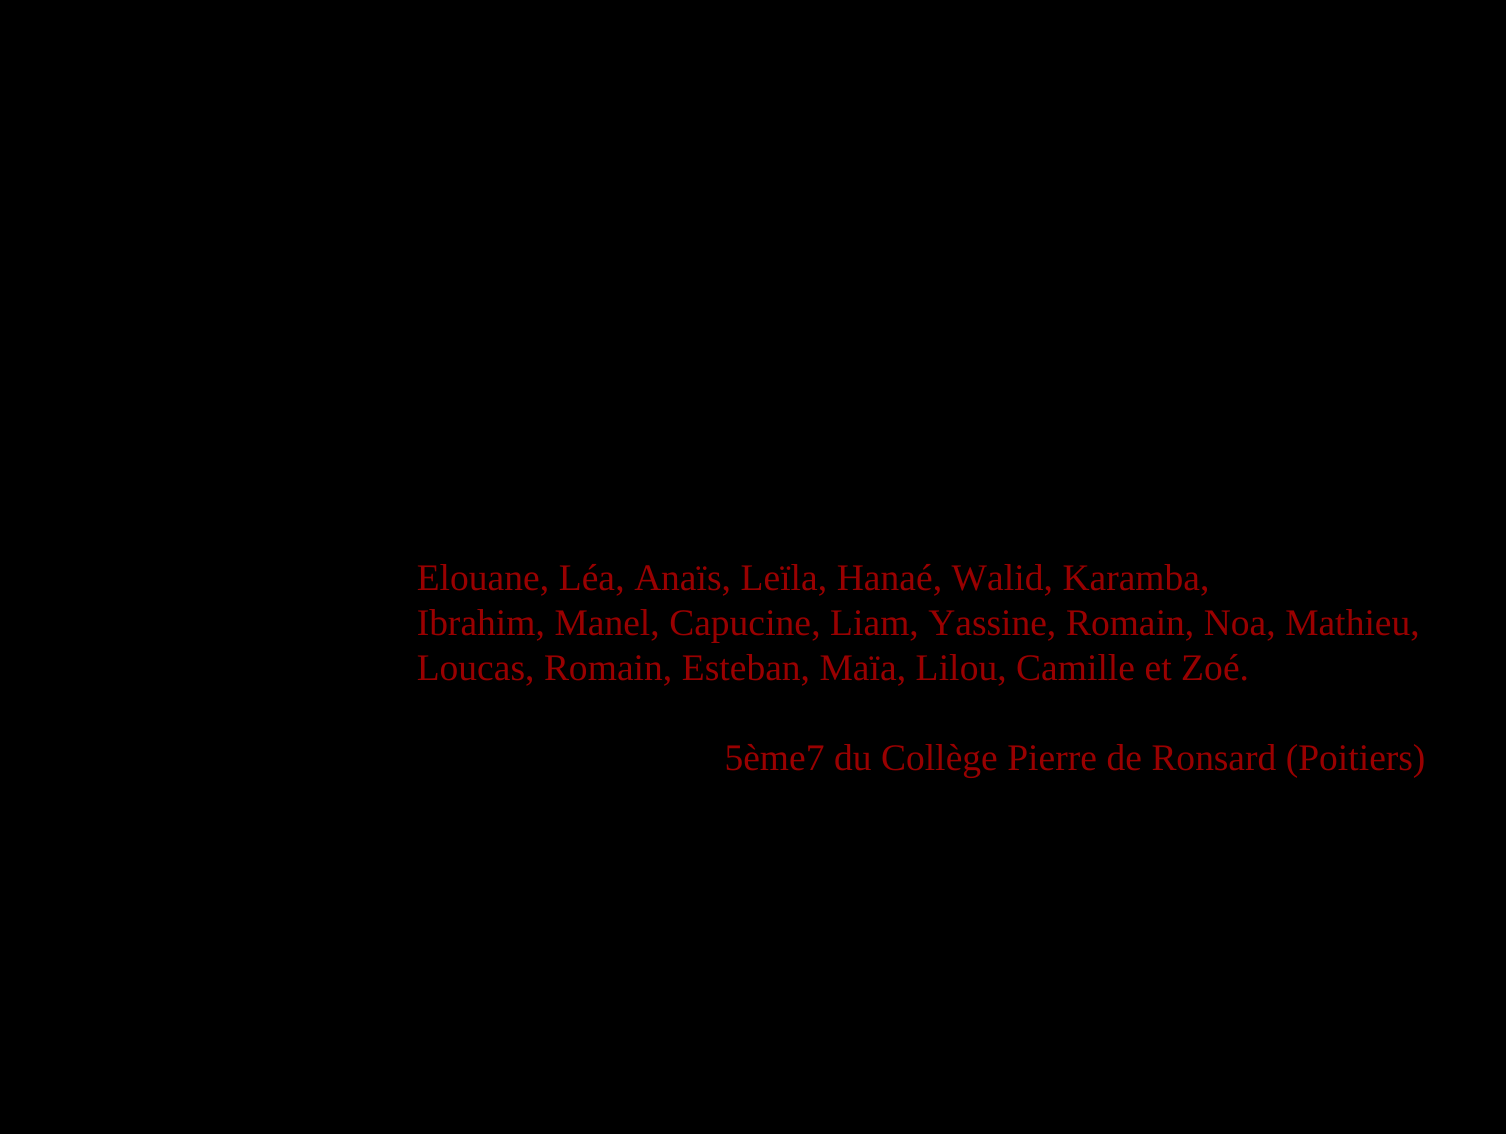

Elouane, Léa, Anaïs, Leïla, Hanaé, Walid, Karamba,
Ibrahim, Manel, Capucine, Liam, Yassine, Romain, Noa, Mathieu,
Loucas, Romain, Esteban, Maïa, Lilou, Camille et Zoé.
5ème7 du Collège Pierre de Ronsard (Poitiers)